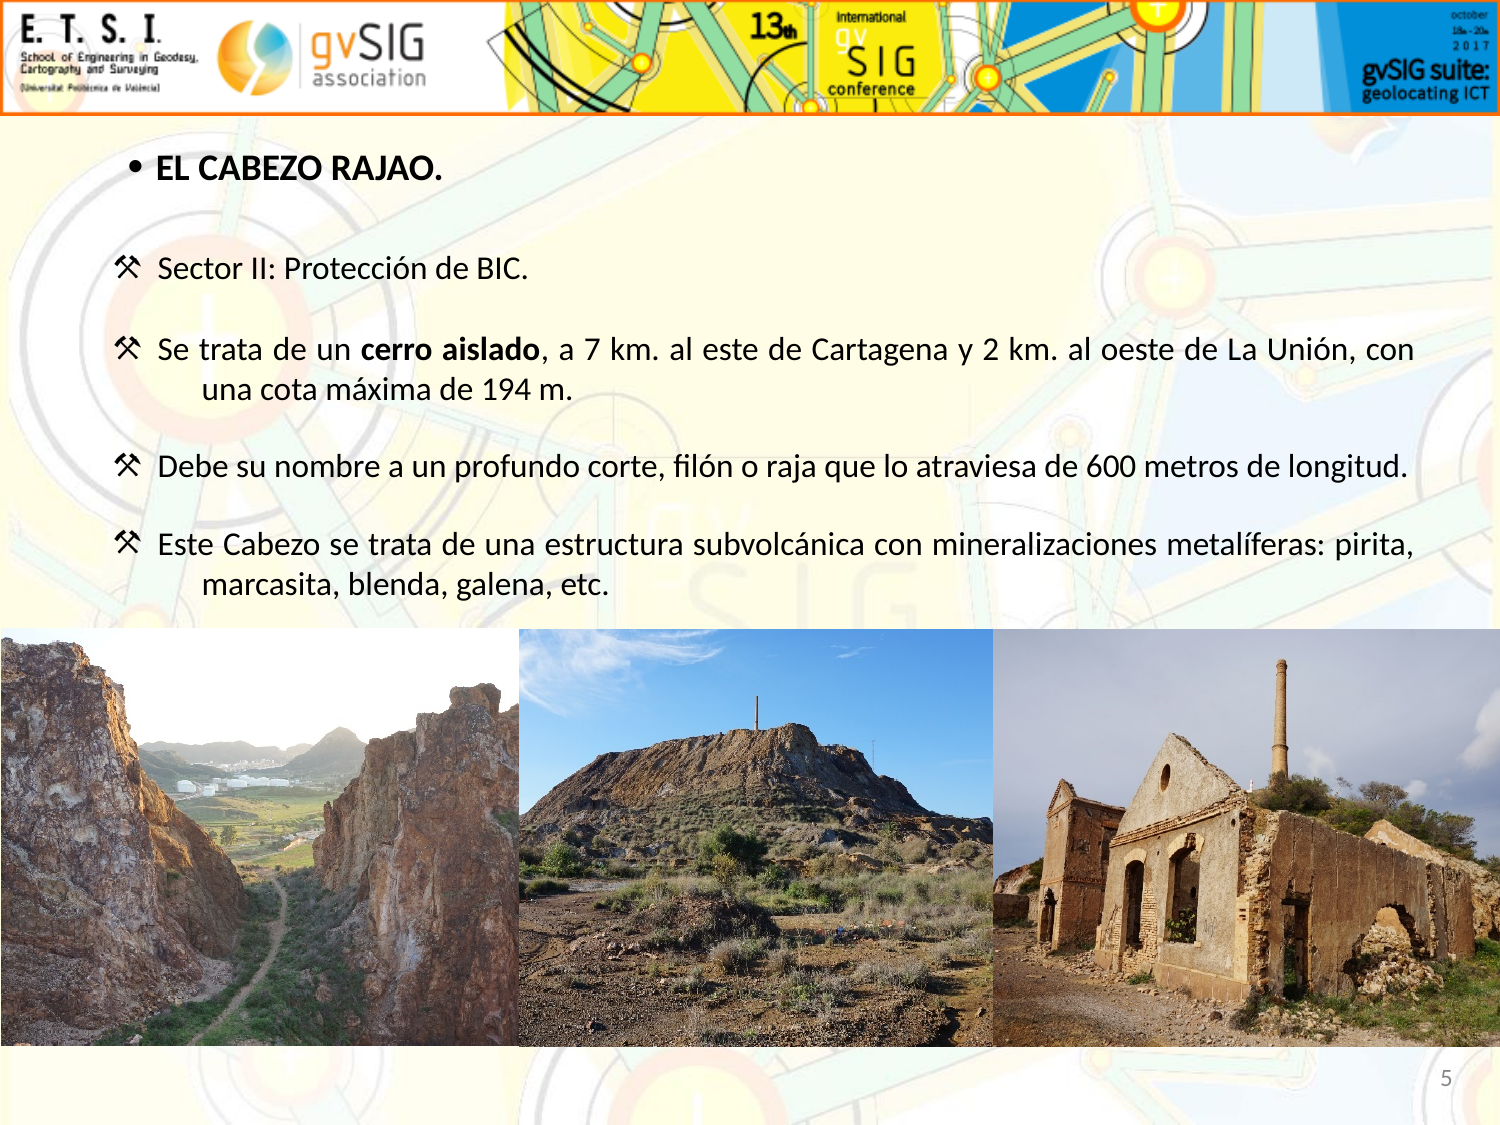

EL CABEZO RAJAO.
Sector II: Protección de BIC.
Se trata de un cerro aislado, a 7 km. al este de Cartagena y 2 km. al oeste de La Unión, con una cota máxima de 194 m.
Debe su nombre a un profundo corte, filón o raja que lo atraviesa de 600 metros de longitud.
Este Cabezo se trata de una estructura subvolcánica con mineralizaciones metalíferas: pirita, marcasita, blenda, galena, etc.